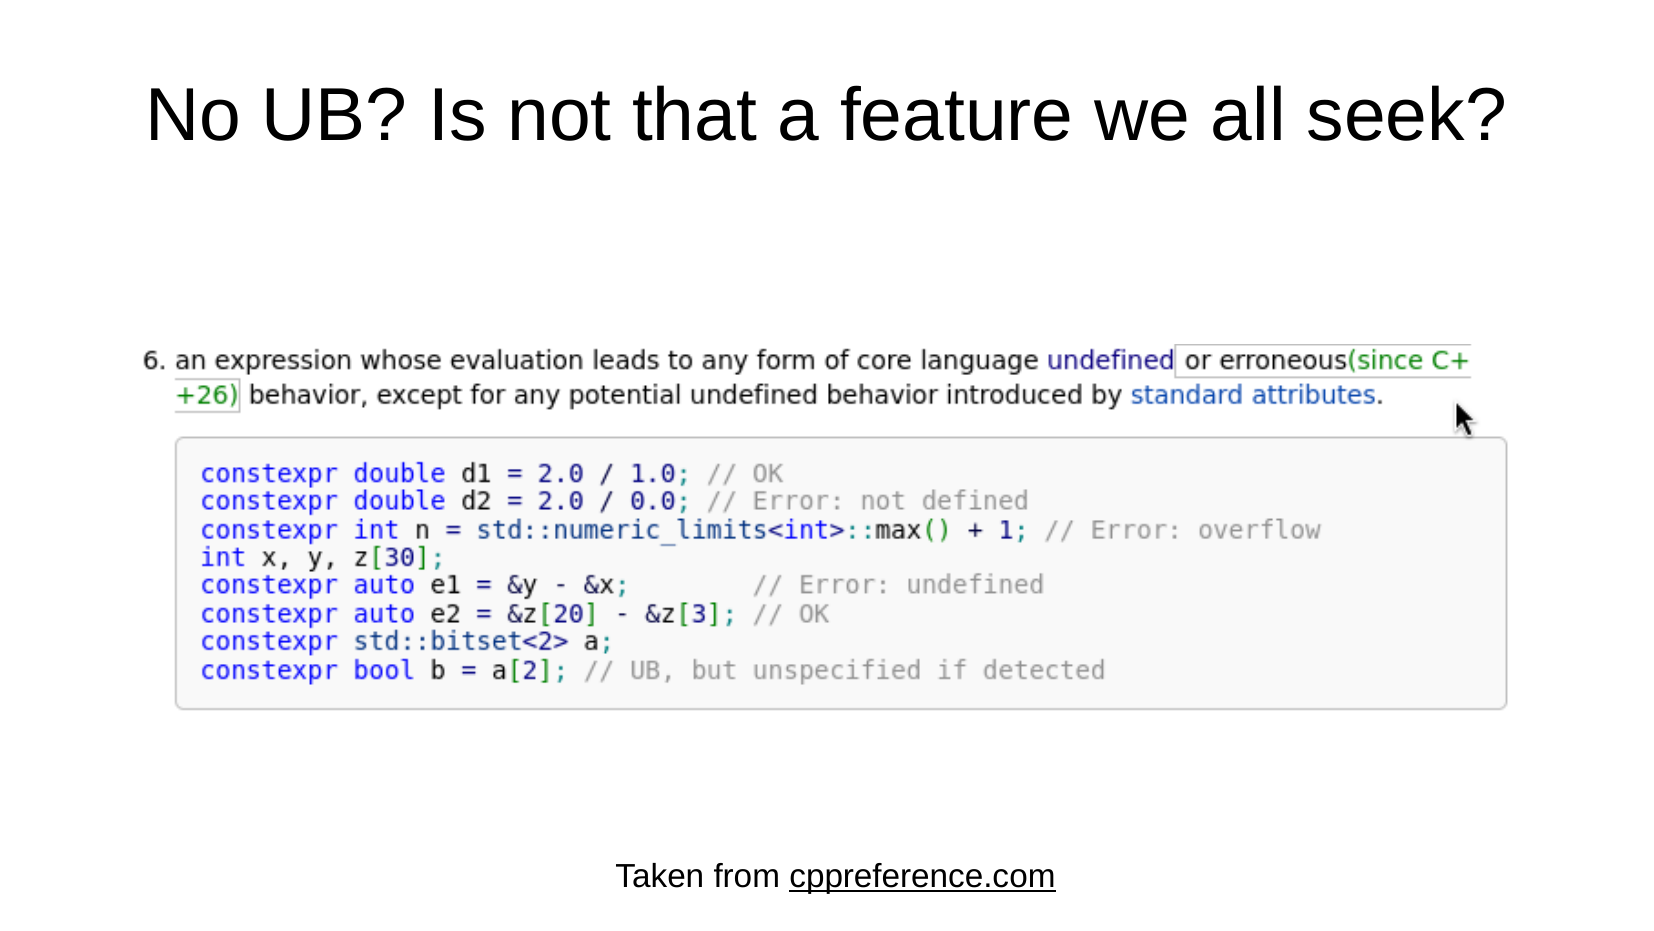

# No UB? Is not that a feature we all seek?
Taken from cppreference.com